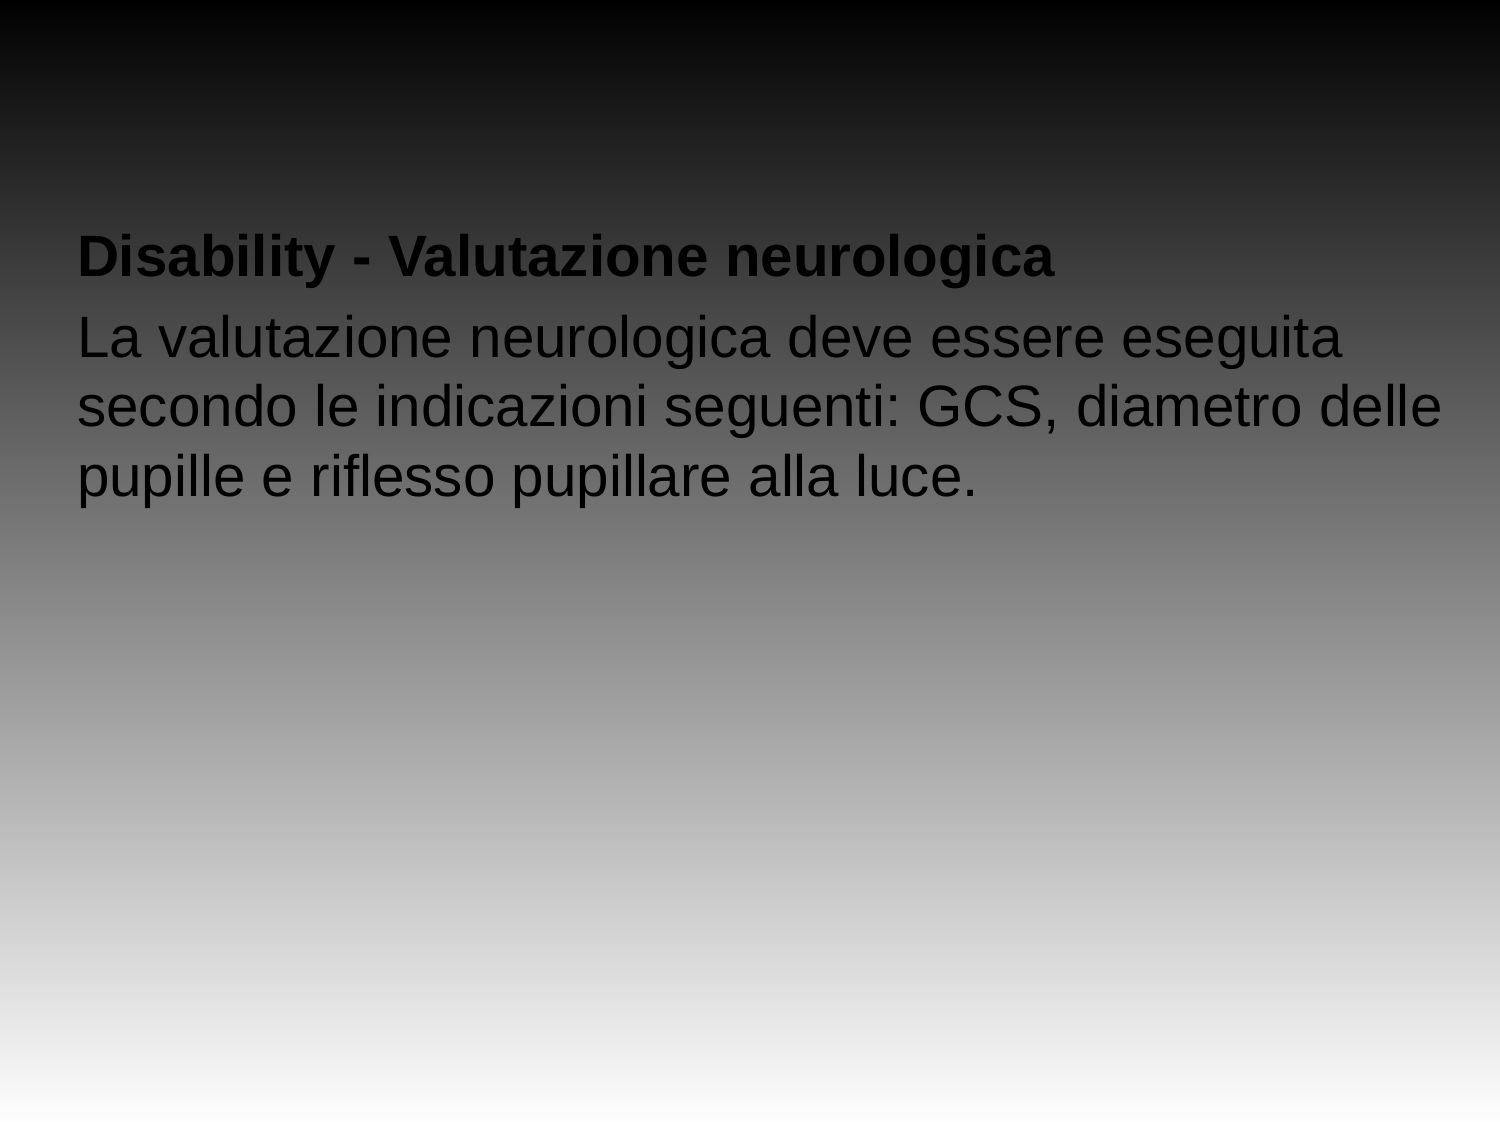

Disability - Valutazione neurologica
La valutazione neurologica deve essere eseguita secondo le indicazioni seguenti: GCS, diametro delle pupille e riflesso pupillare alla luce.